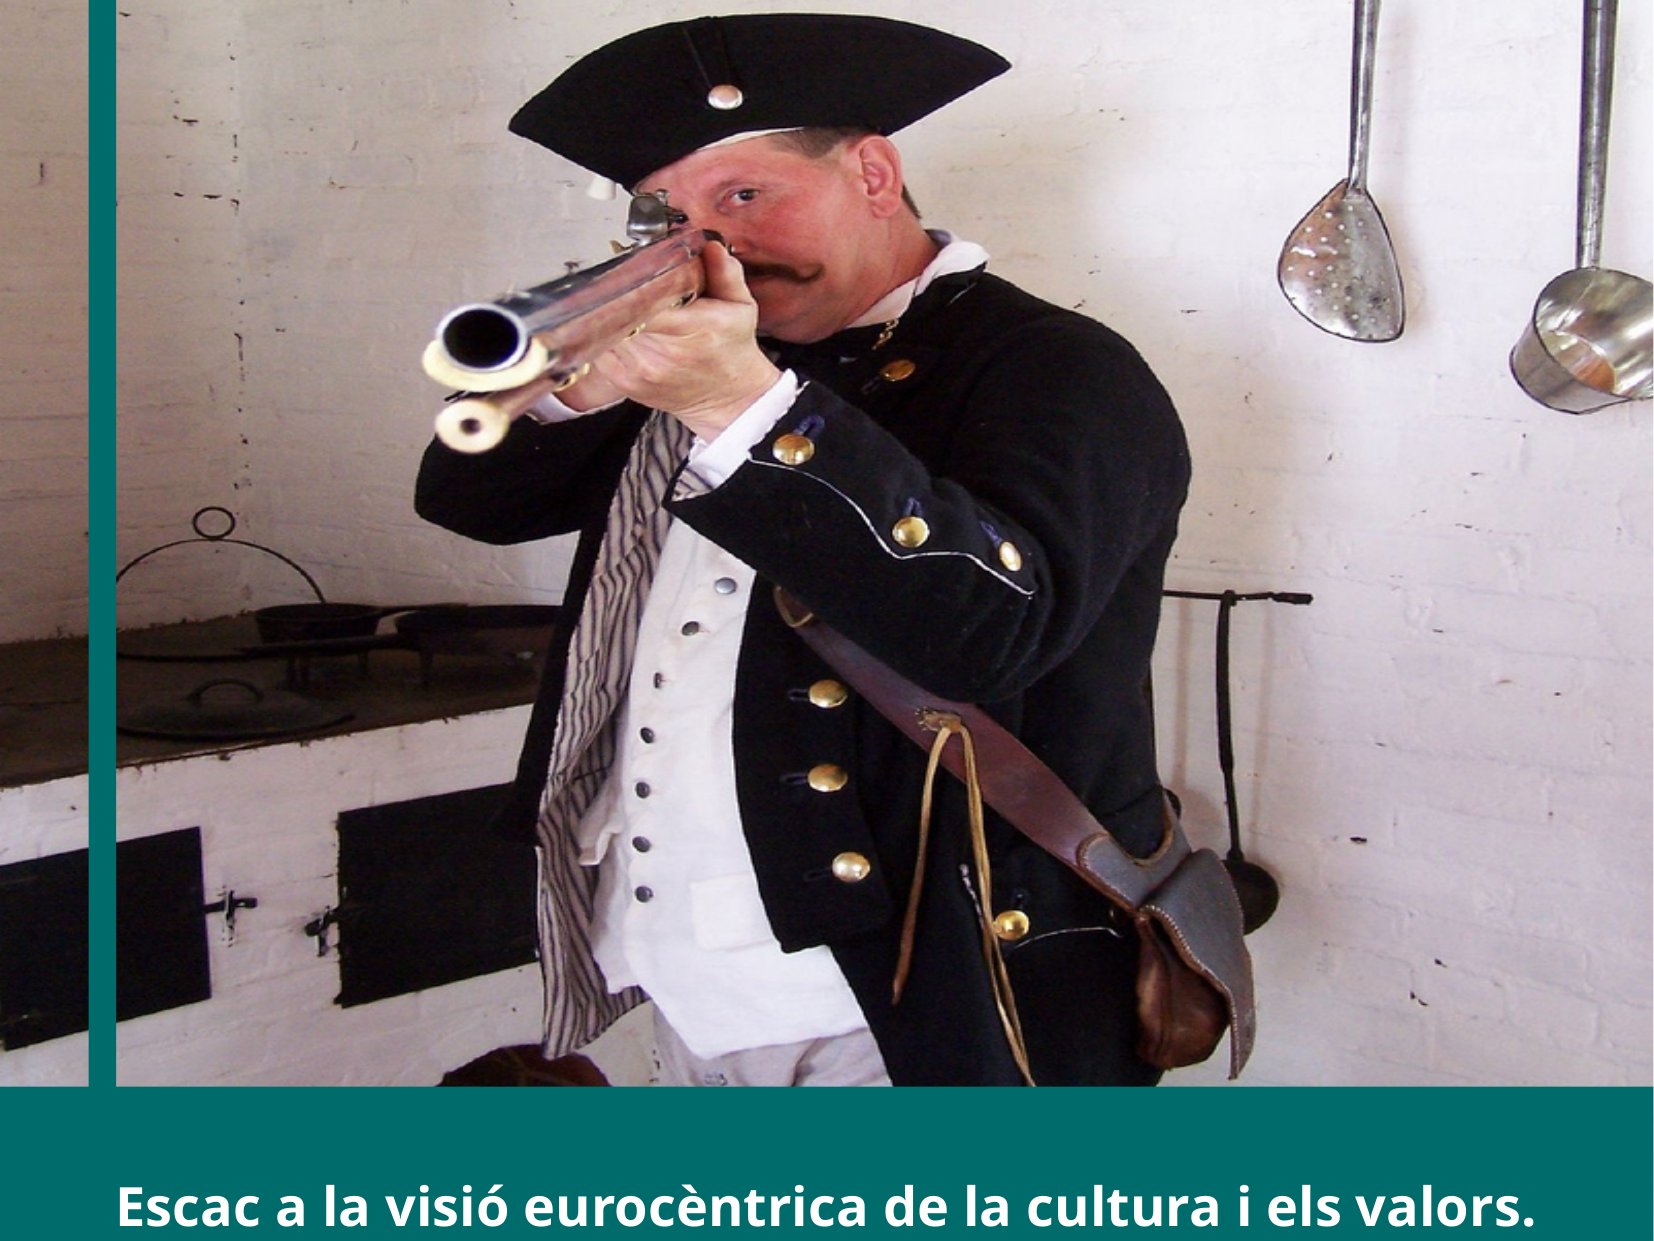

Escac a la visió eurocèntrica de la cultura i els valors.